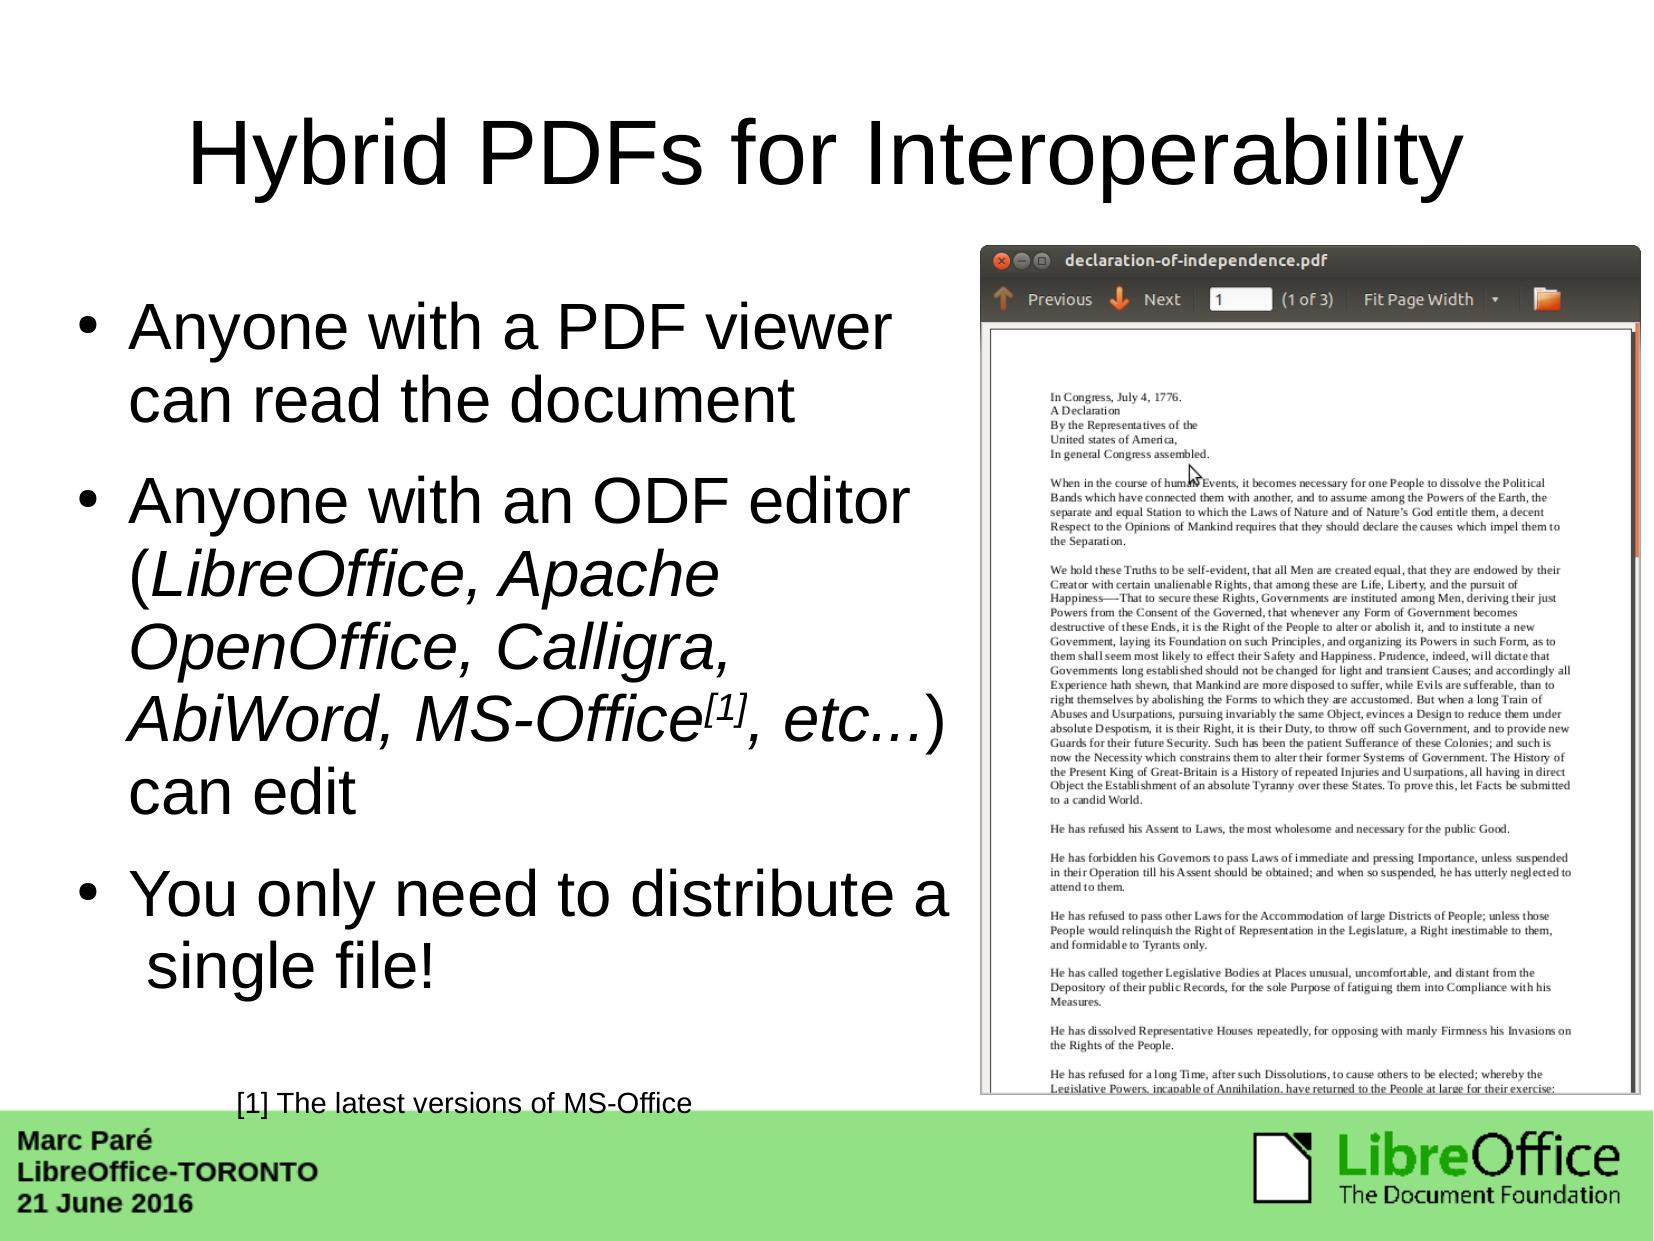

# Hybrid PDFs for Interoperability
Anyone with a PDF viewer can read the document
Anyone with an ODF editor (LibreOffice, Apache OpenOffice, Calligra, AbiWord, MS-Office[1], etc...) can edit
You only need to distribute a single file!
[1] The latest versions of MS-Office